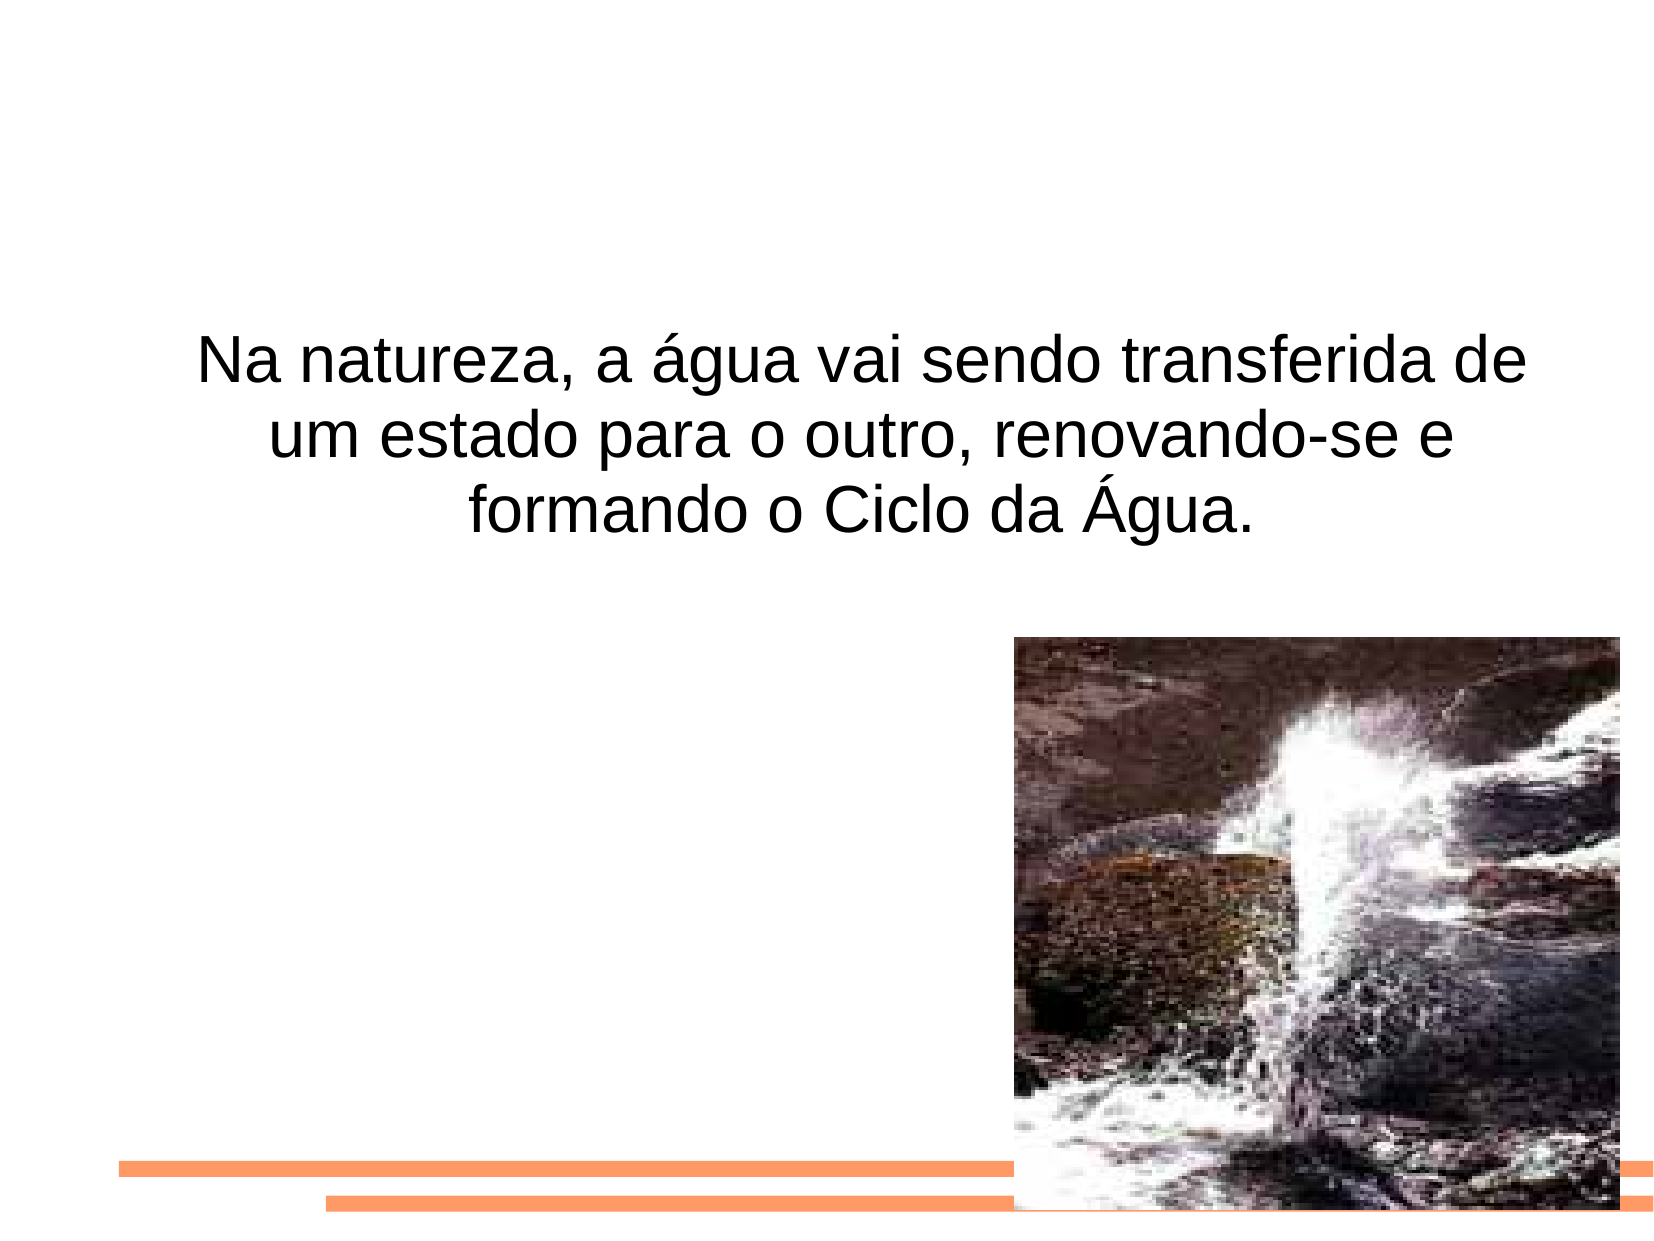

Na natureza, a água vai sendo transferida de um estado para o outro, renovando-se e formando o Ciclo da Água.
#